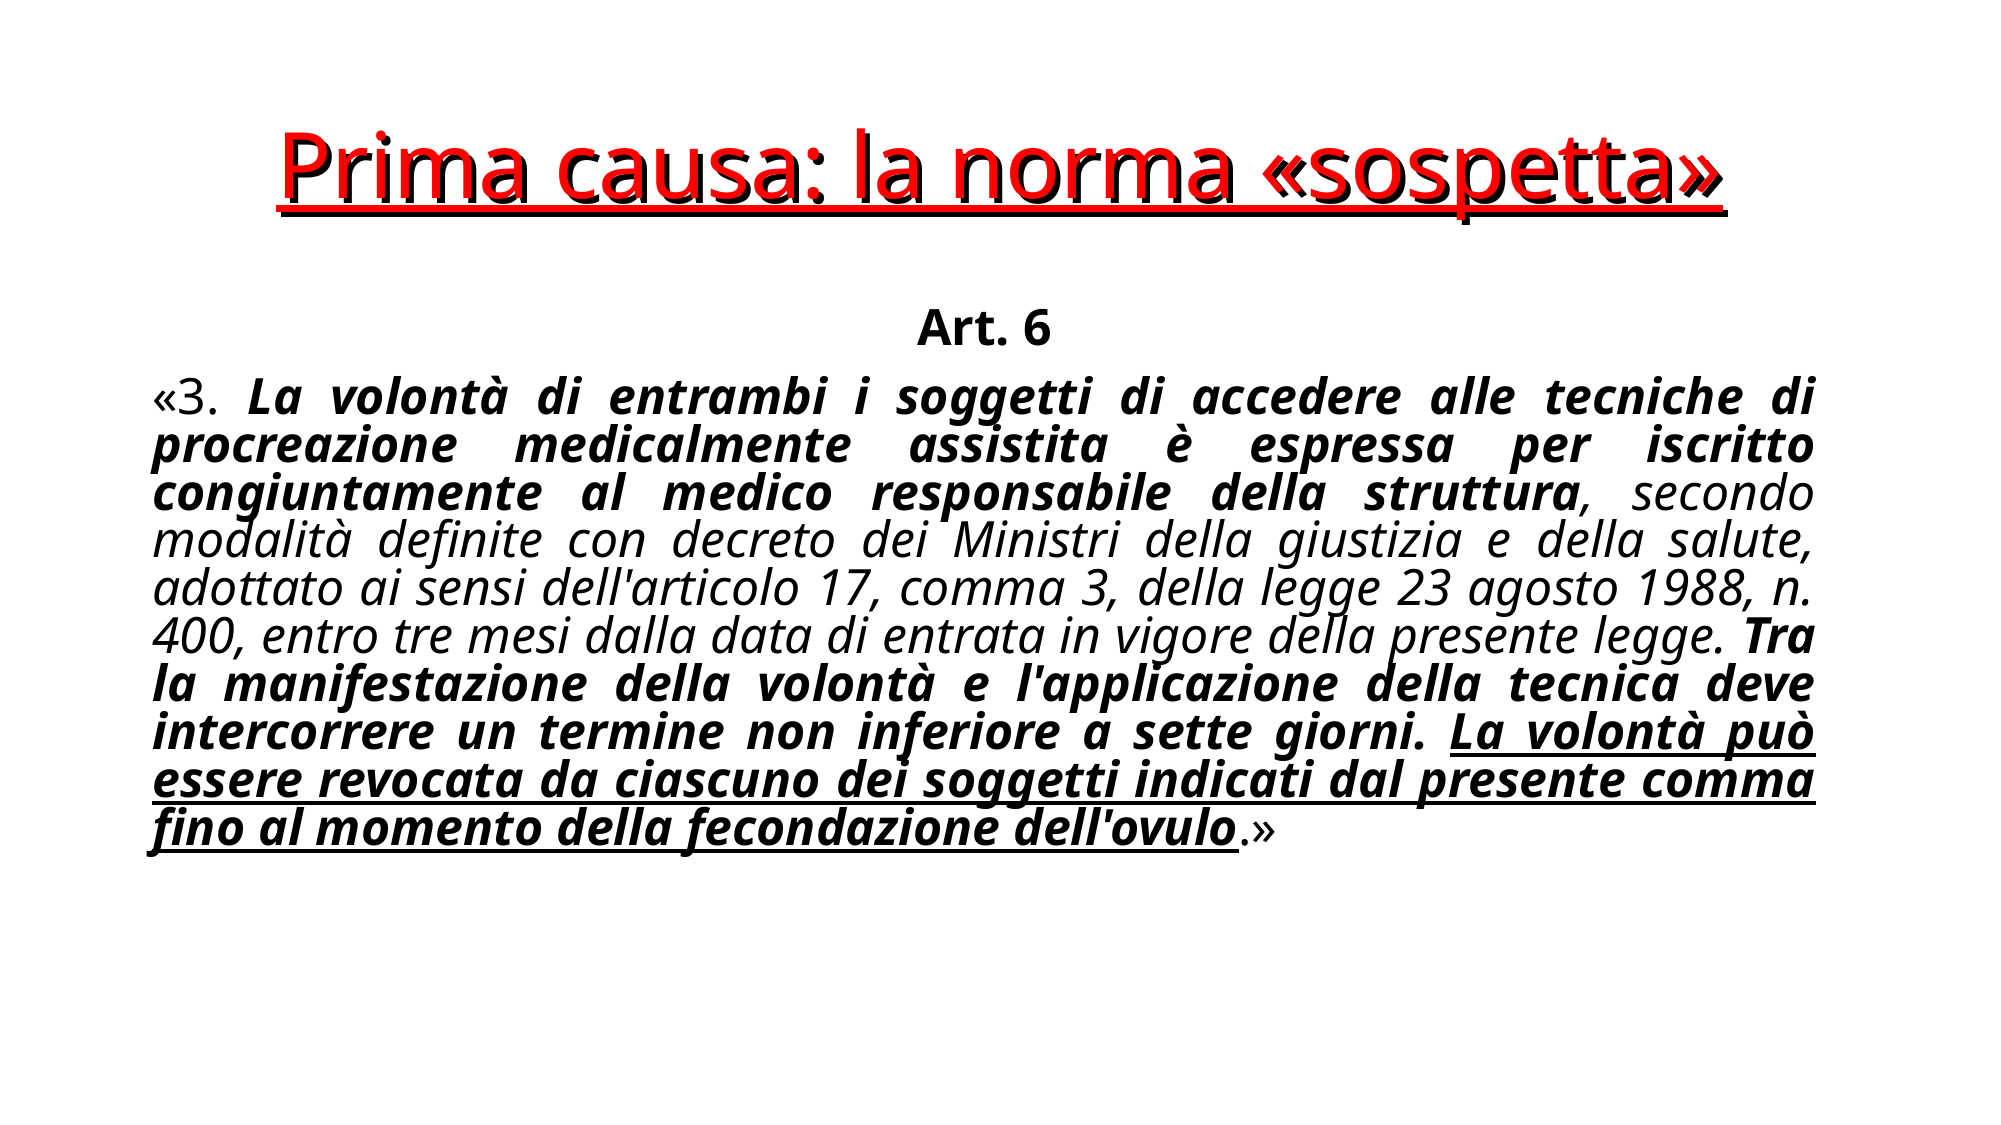

# Prima causa: la norma «sospetta»
Art. 6
«3. La volontà di entrambi i soggetti di accedere alle tecniche di procreazione medicalmente assistita è espressa per iscritto congiuntamente al medico responsabile della struttura, secondo modalità definite con decreto dei Ministri della giustizia e della salute, adottato ai sensi dell'articolo 17, comma 3, della legge 23 agosto 1988, n. 400, entro tre mesi dalla data di entrata in vigore della presente legge. Tra la manifestazione della volontà e l'applicazione della tecnica deve intercorrere un termine non inferiore a sette giorni. La volontà può essere revocata da ciascuno dei soggetti indicati dal presente comma fino al momento della fecondazione dell'ovulo.»